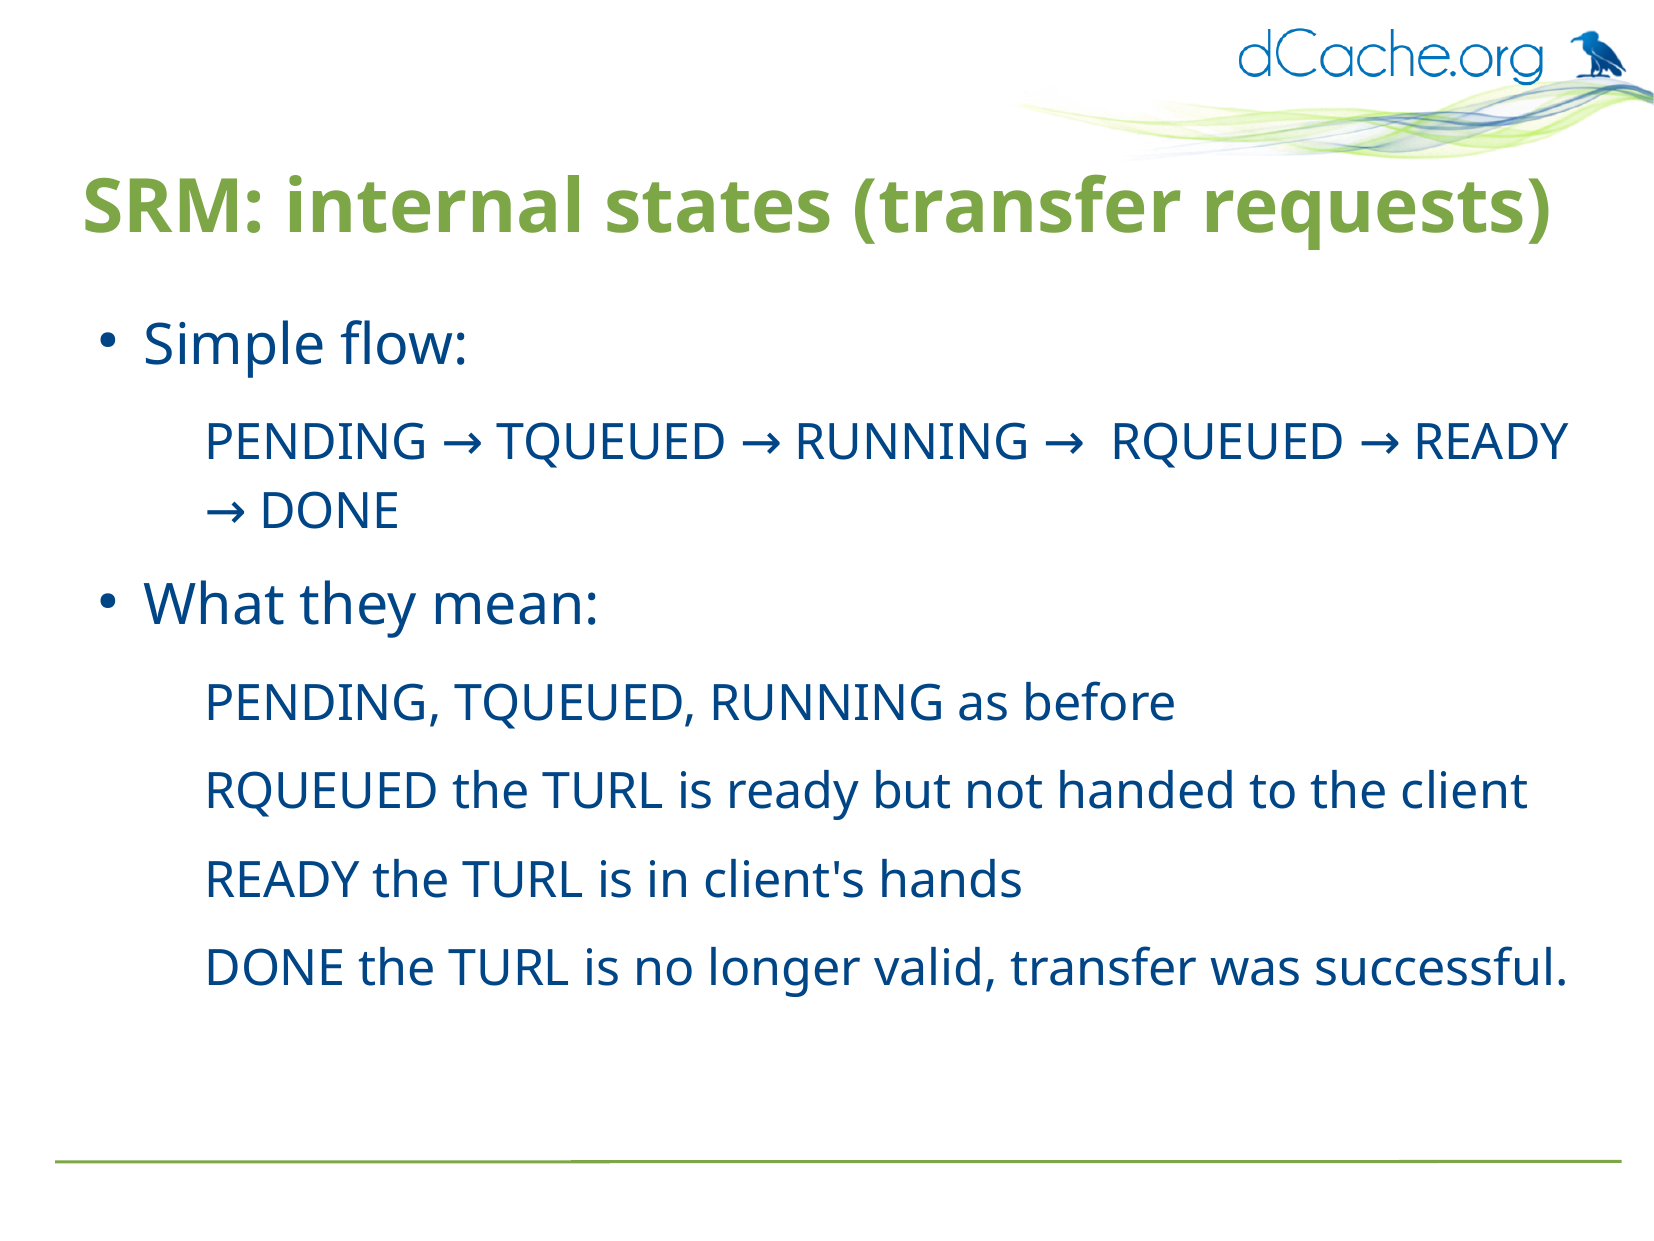

# SRM: internal states (transfer requests)
Simple flow:
PENDING → TQUEUED → RUNNING → RQUEUED → READY → DONE
What they mean:
PENDING, TQUEUED, RUNNING as before
RQUEUED the TURL is ready but not handed to the client
READY the TURL is in client's hands
DONE the TURL is no longer valid, transfer was successful.